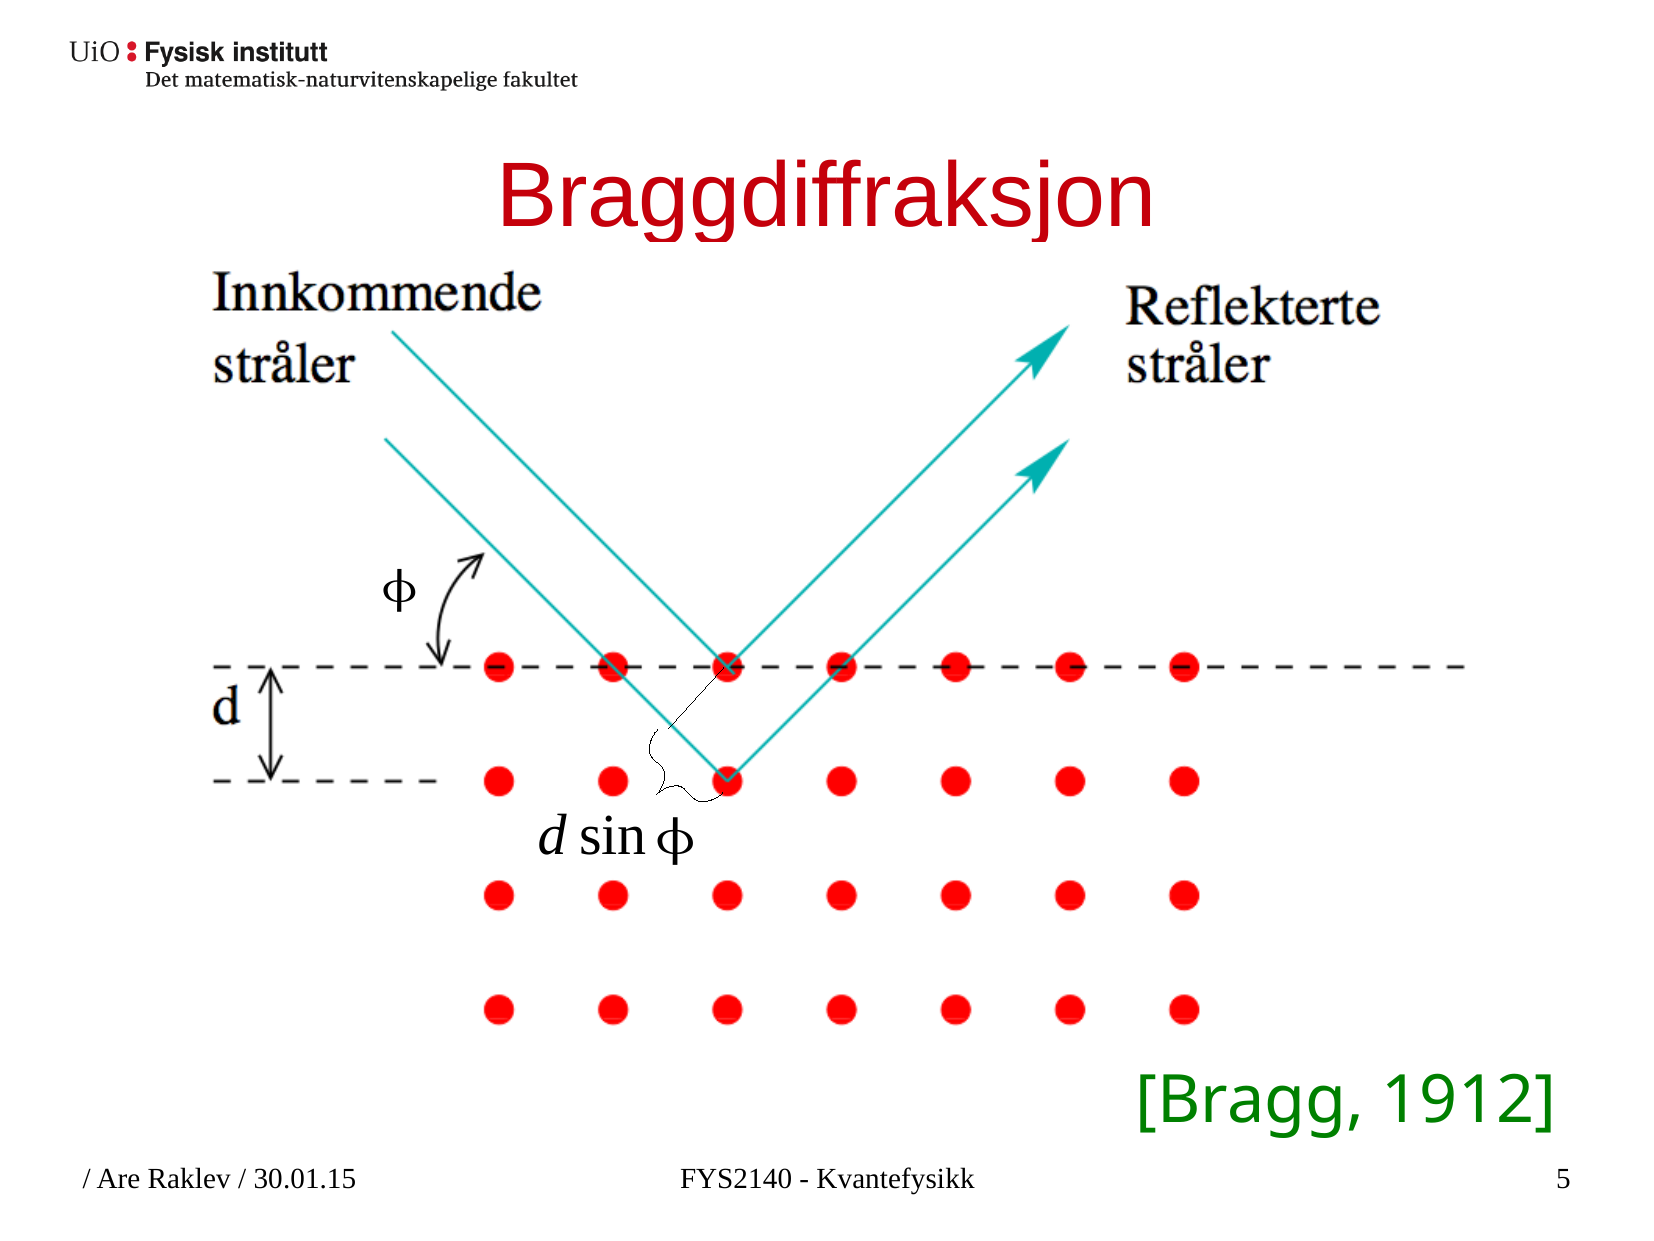

# Braggdiffraksjon
[Bragg, 1912]
/ Are Raklev / 30.01.15
FYS2140 - Kvantefysikk
5